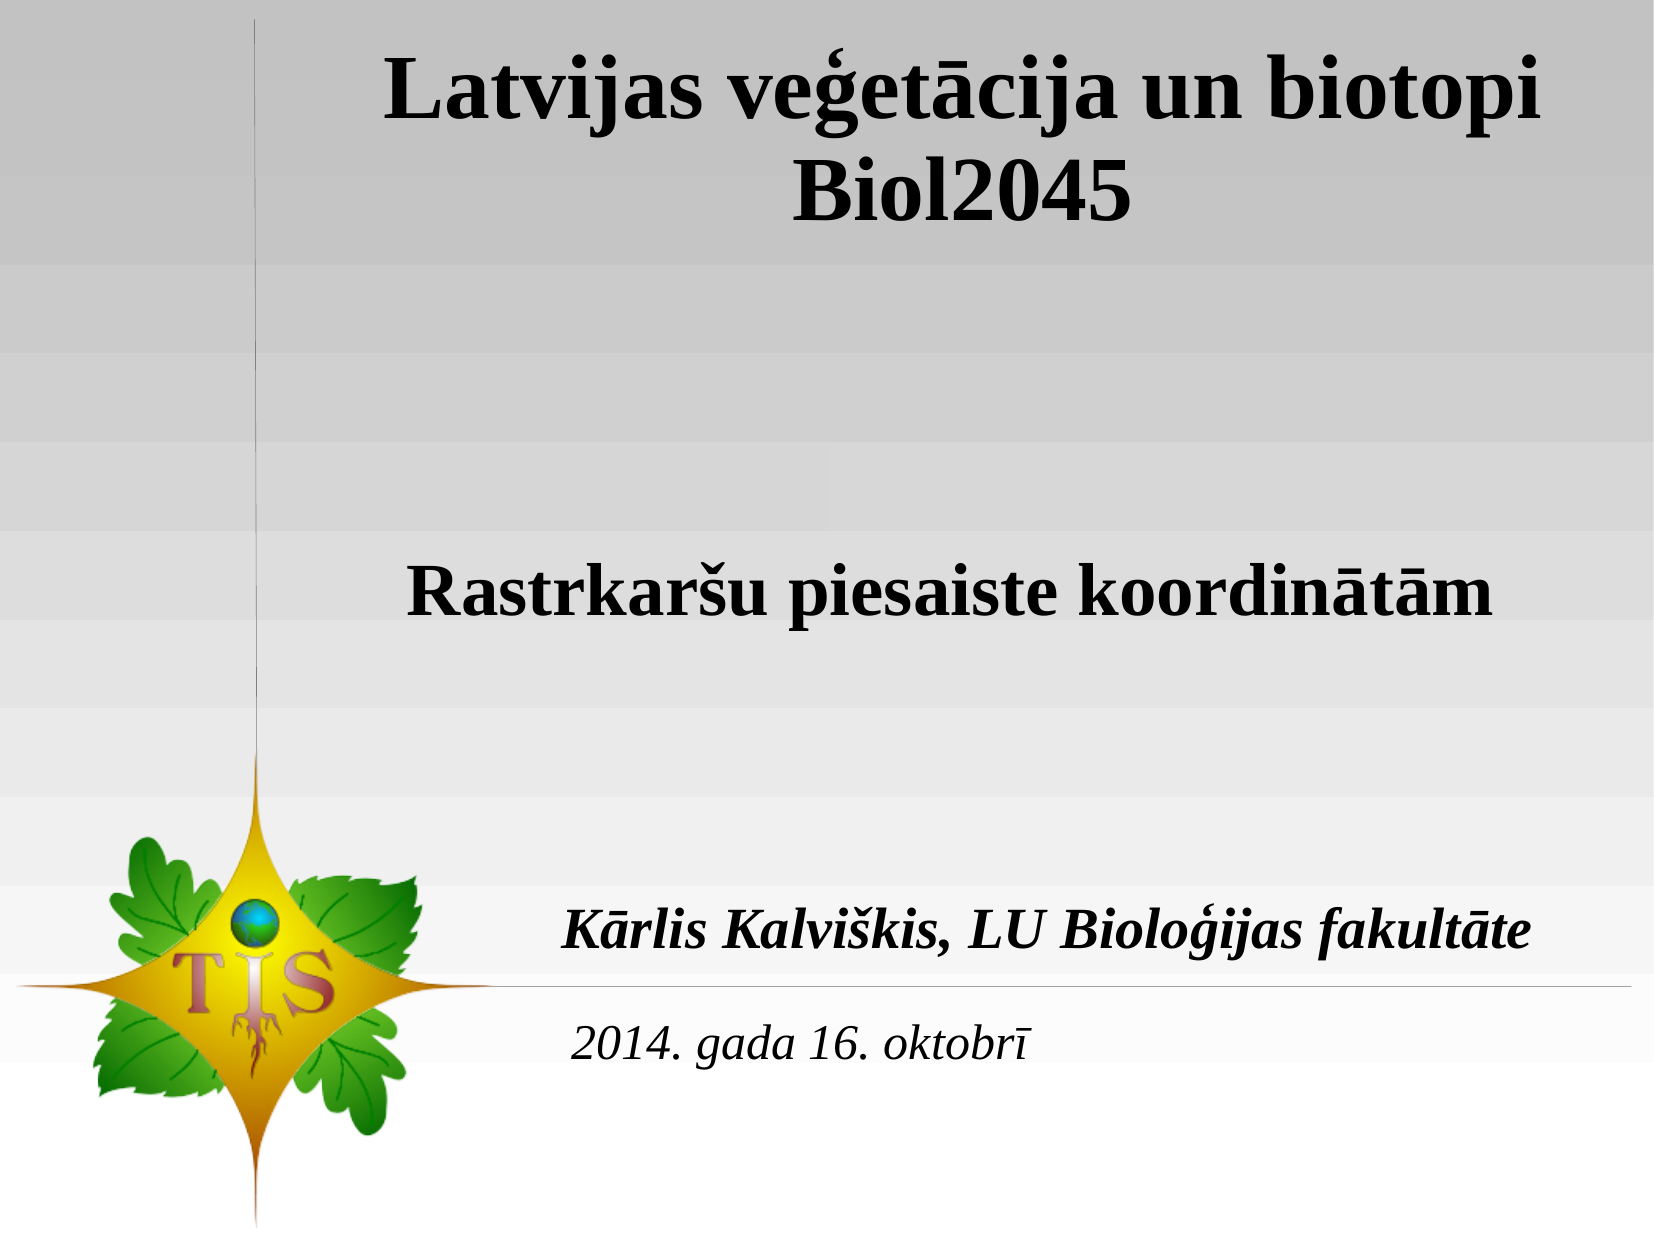

# Rastrkaršu piesaiste koordinātām
2014. gada 16. oktobrī